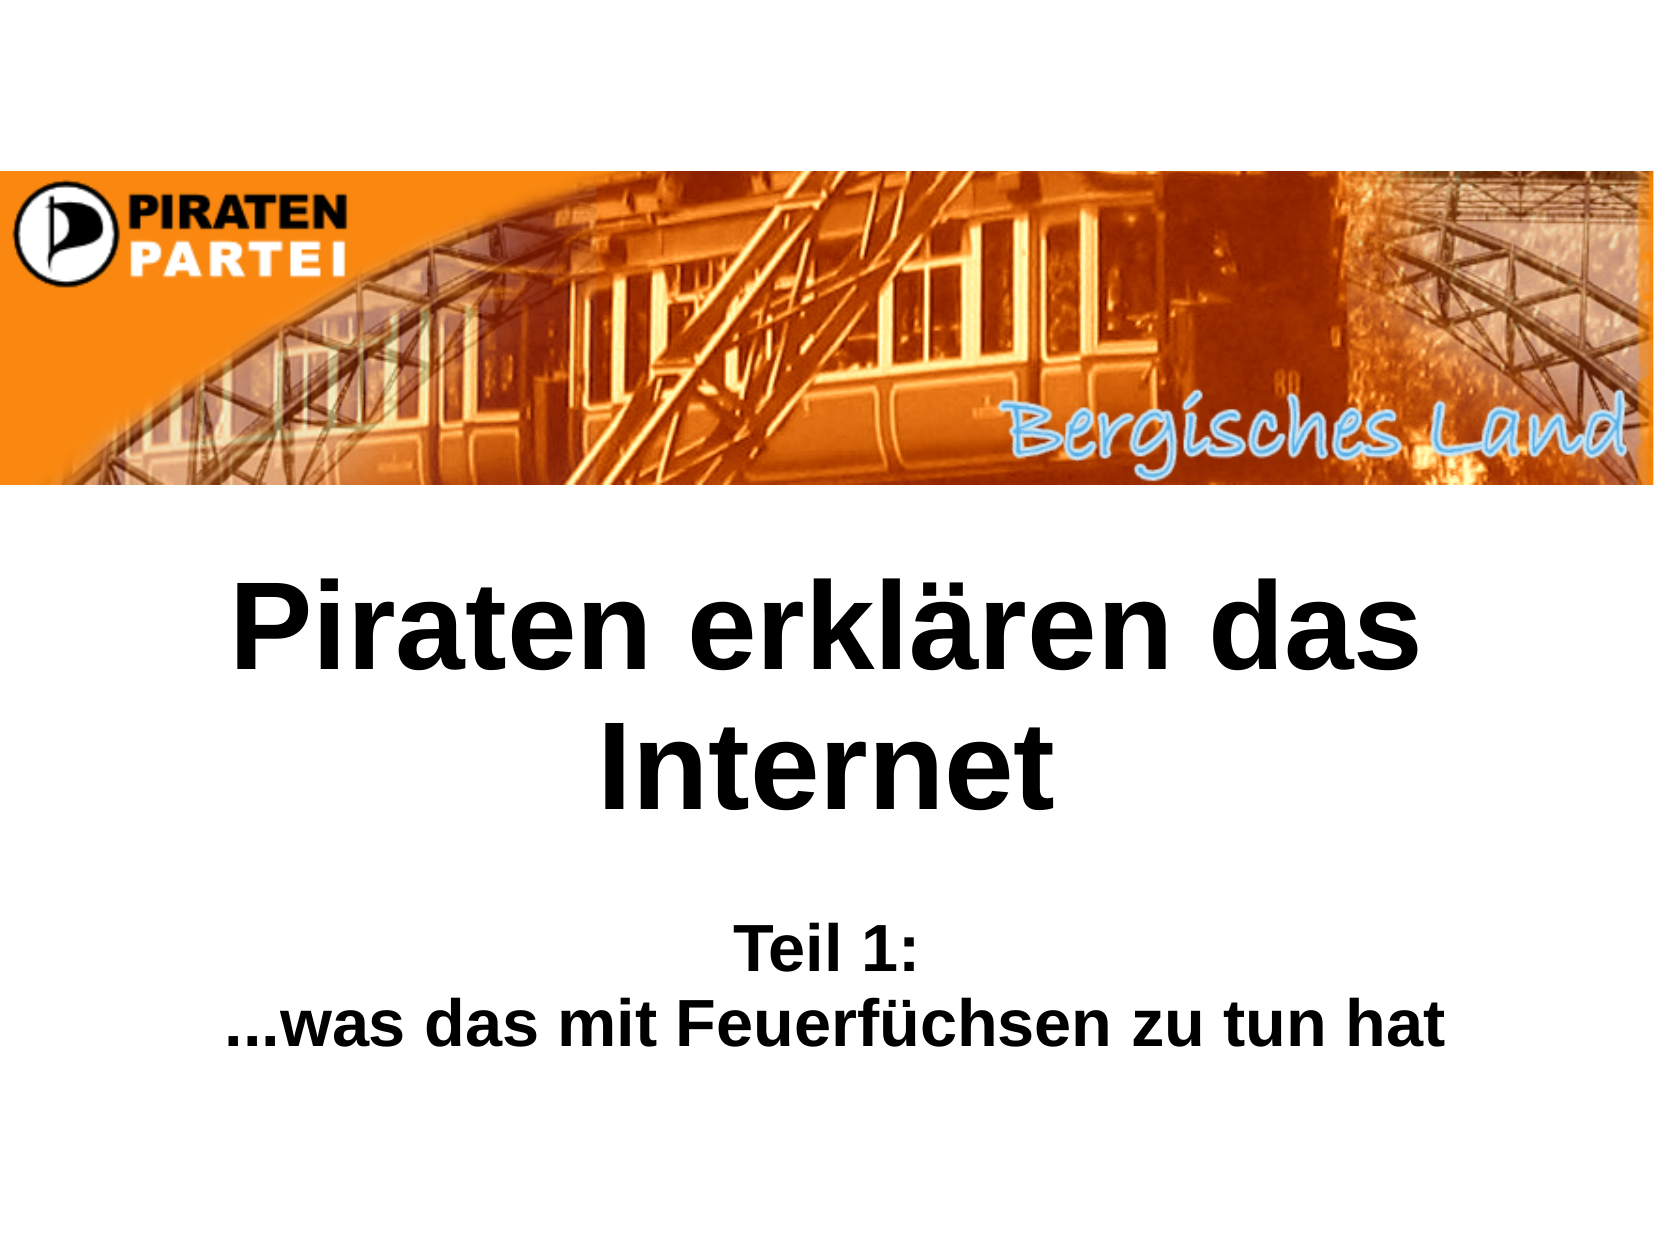

Piraten erklären das Internet
Teil 1:
 ...was das mit Feuerfüchsen zu tun hat